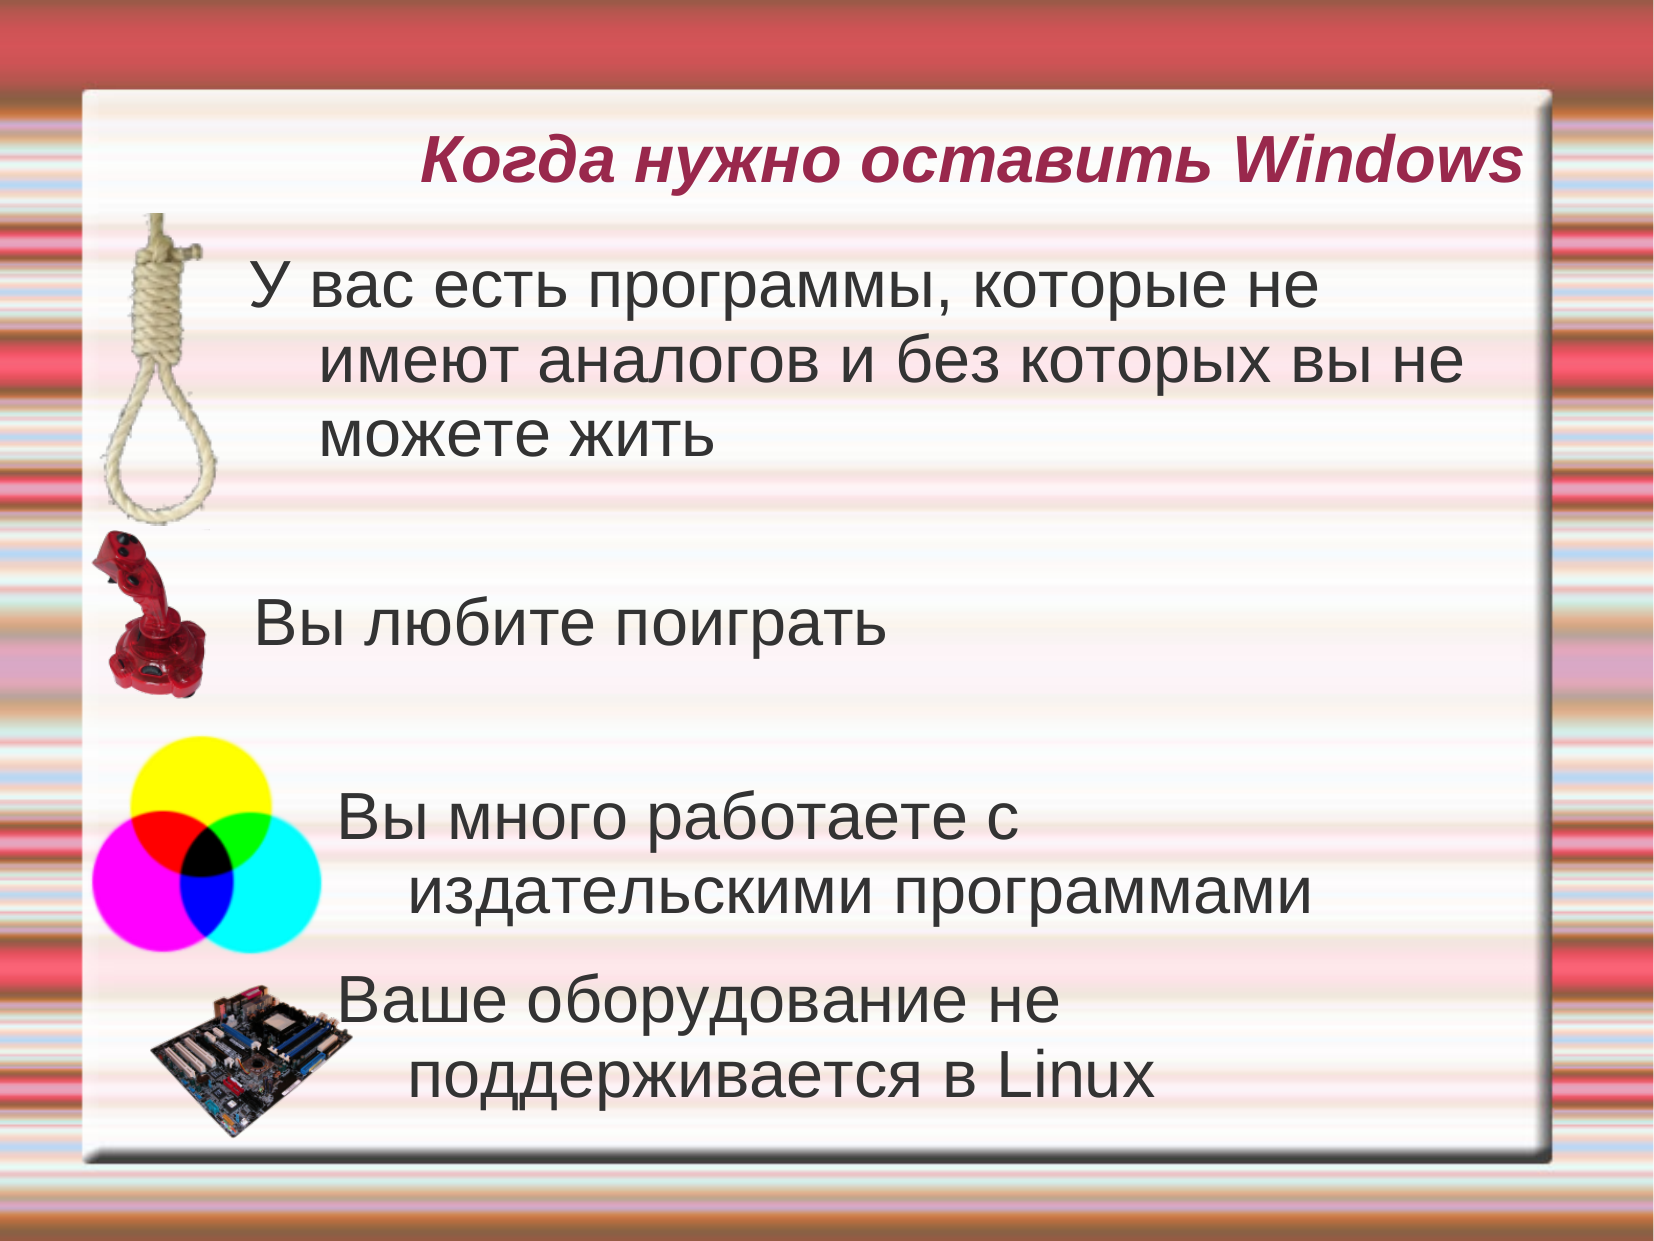

# Когда нужно оставить Windows
У вас есть программы, которые не имеют аналогов и без которых вы не можете жить
Вы любите поиграть
Вы много работаете с издательскими программами
Ваше оборудование не поддерживается в Linux